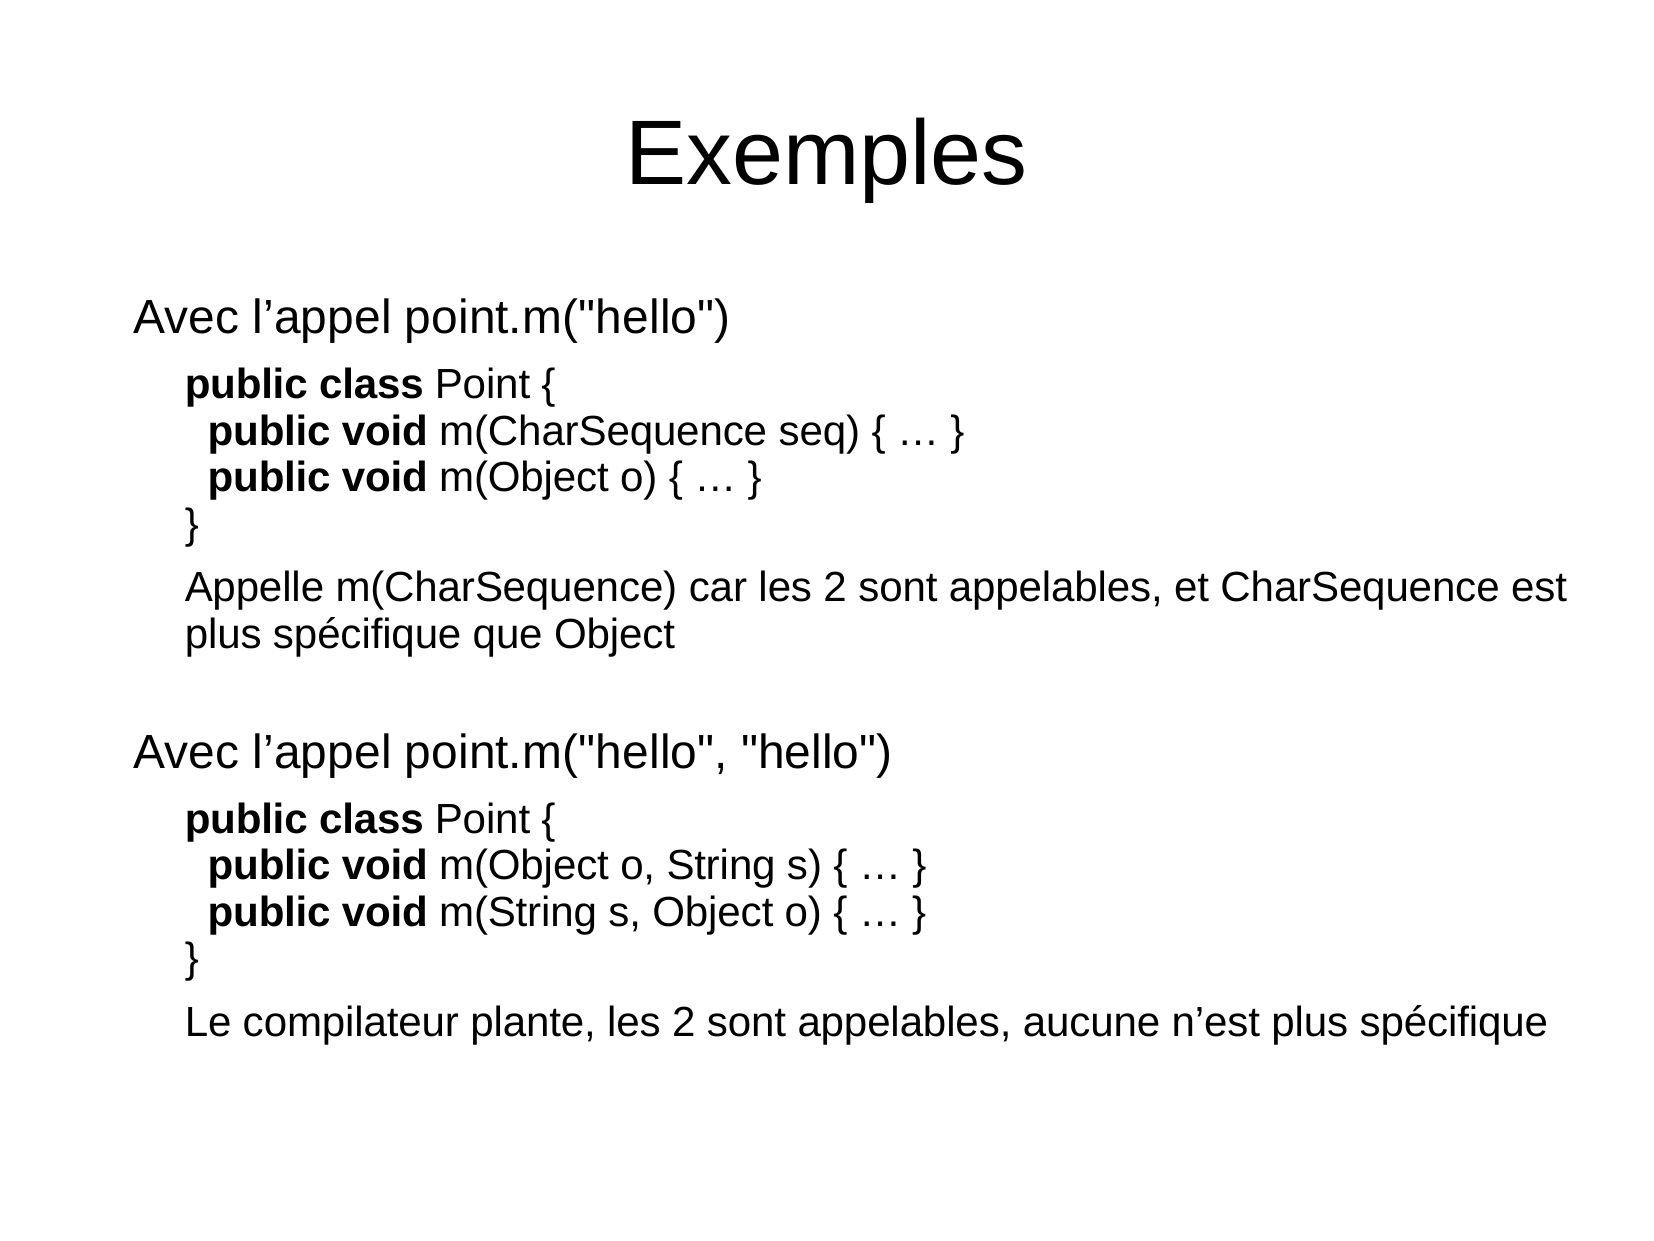

# Exemples
Avec l’appel point.m("hello")
public class Point {
 public void m(CharSequence seq) { … }
 public void m(Object o) { … }
}
Appelle m(CharSequence) car les 2 sont appelables, et CharSequence est plus spécifique que Object
Avec l’appel point.m("hello", "hello")
public class Point {
 public void m(Object o, String s) { … }
 public void m(String s, Object o) { … }
}
Le compilateur plante, les 2 sont appelables, aucune n’est plus spécifique